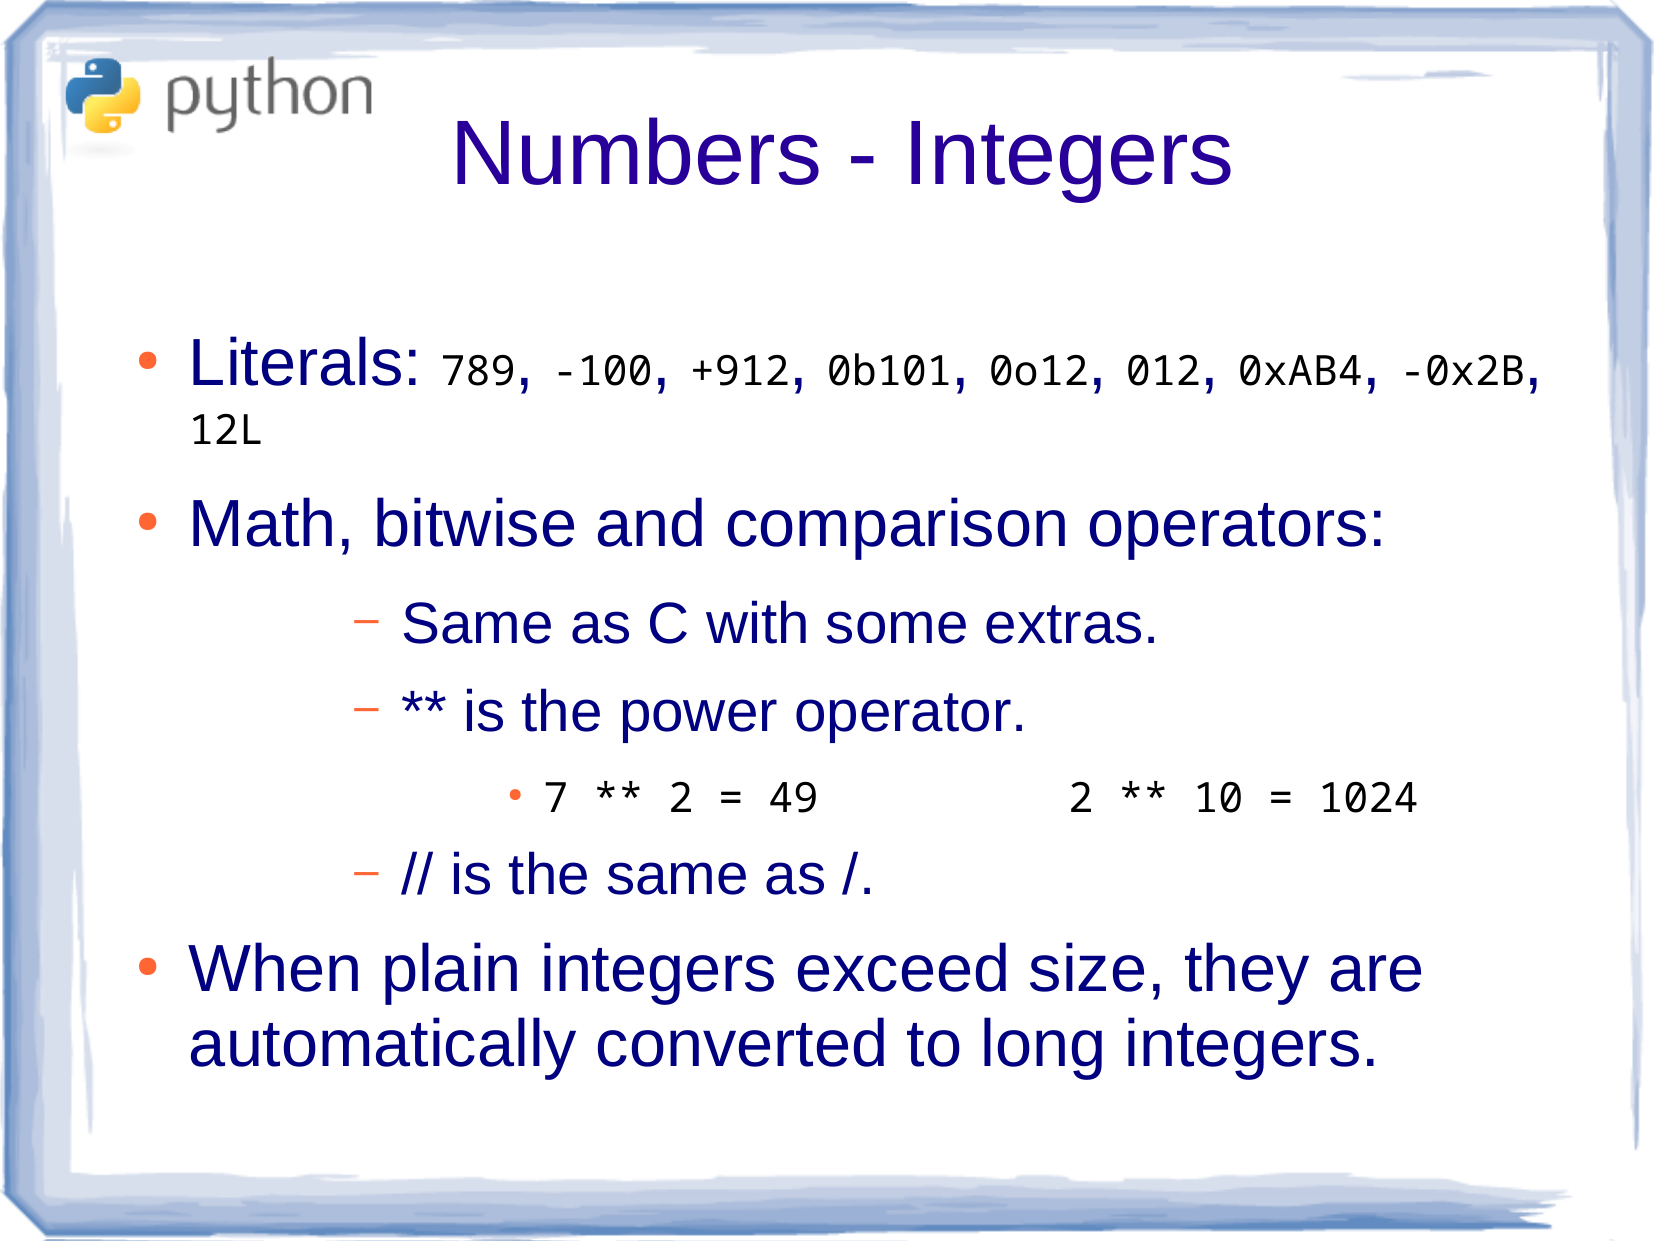

# Numbers - Integers
Literals: 789, -100, +912, 0b101, 0o12, 012, 0xAB4, -0x2B, 12L
Math, bitwise and comparison operators:
Same as C with some extras.
** is the power operator.
7 ** 2 = 49				2 ** 10 = 1024
// is the same as /.
When plain integers exceed size, they are automatically converted to long integers.